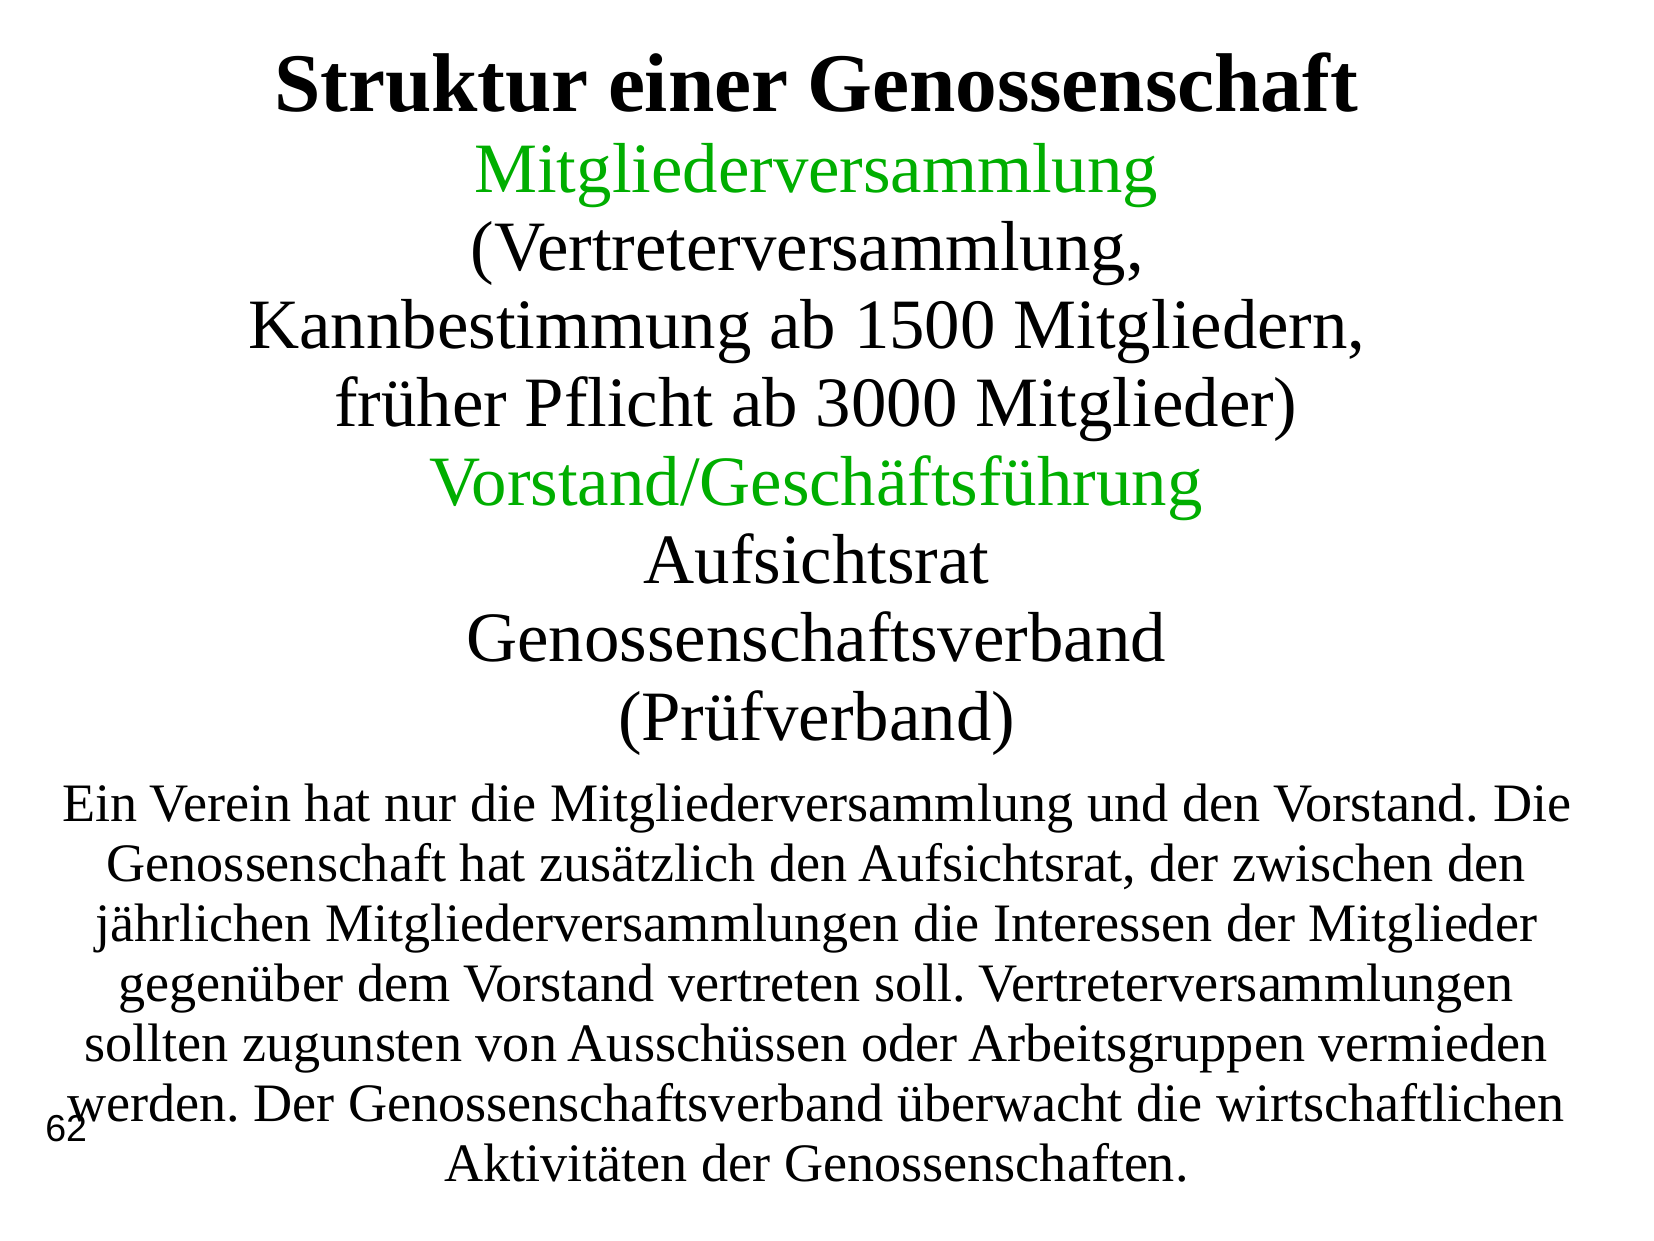

Struktur einer Genossenschaft
Mitgliederversammlung
(Vertreterversammlung,
Kannbestimmung ab 1500 Mitgliedern,
früher Pflicht ab 3000 Mitglieder)
Vorstand/Geschäftsführung
Aufsichtsrat
Genossenschaftsverband
(Prüfverband)
Ein Verein hat nur die Mitgliederversammlung und den Vorstand. Die Genossenschaft hat zusätzlich den Aufsichtsrat, der zwischen den jährlichen Mitgliederversammlungen die Interessen der Mitglieder gegenüber dem Vorstand vertreten soll. Vertreterversammlungen sollten zugunsten von Ausschüssen oder Arbeitsgruppen vermieden werden. Der Genossenschaftsverband überwacht die wirtschaftlichen Aktivitäten der Genossenschaften.